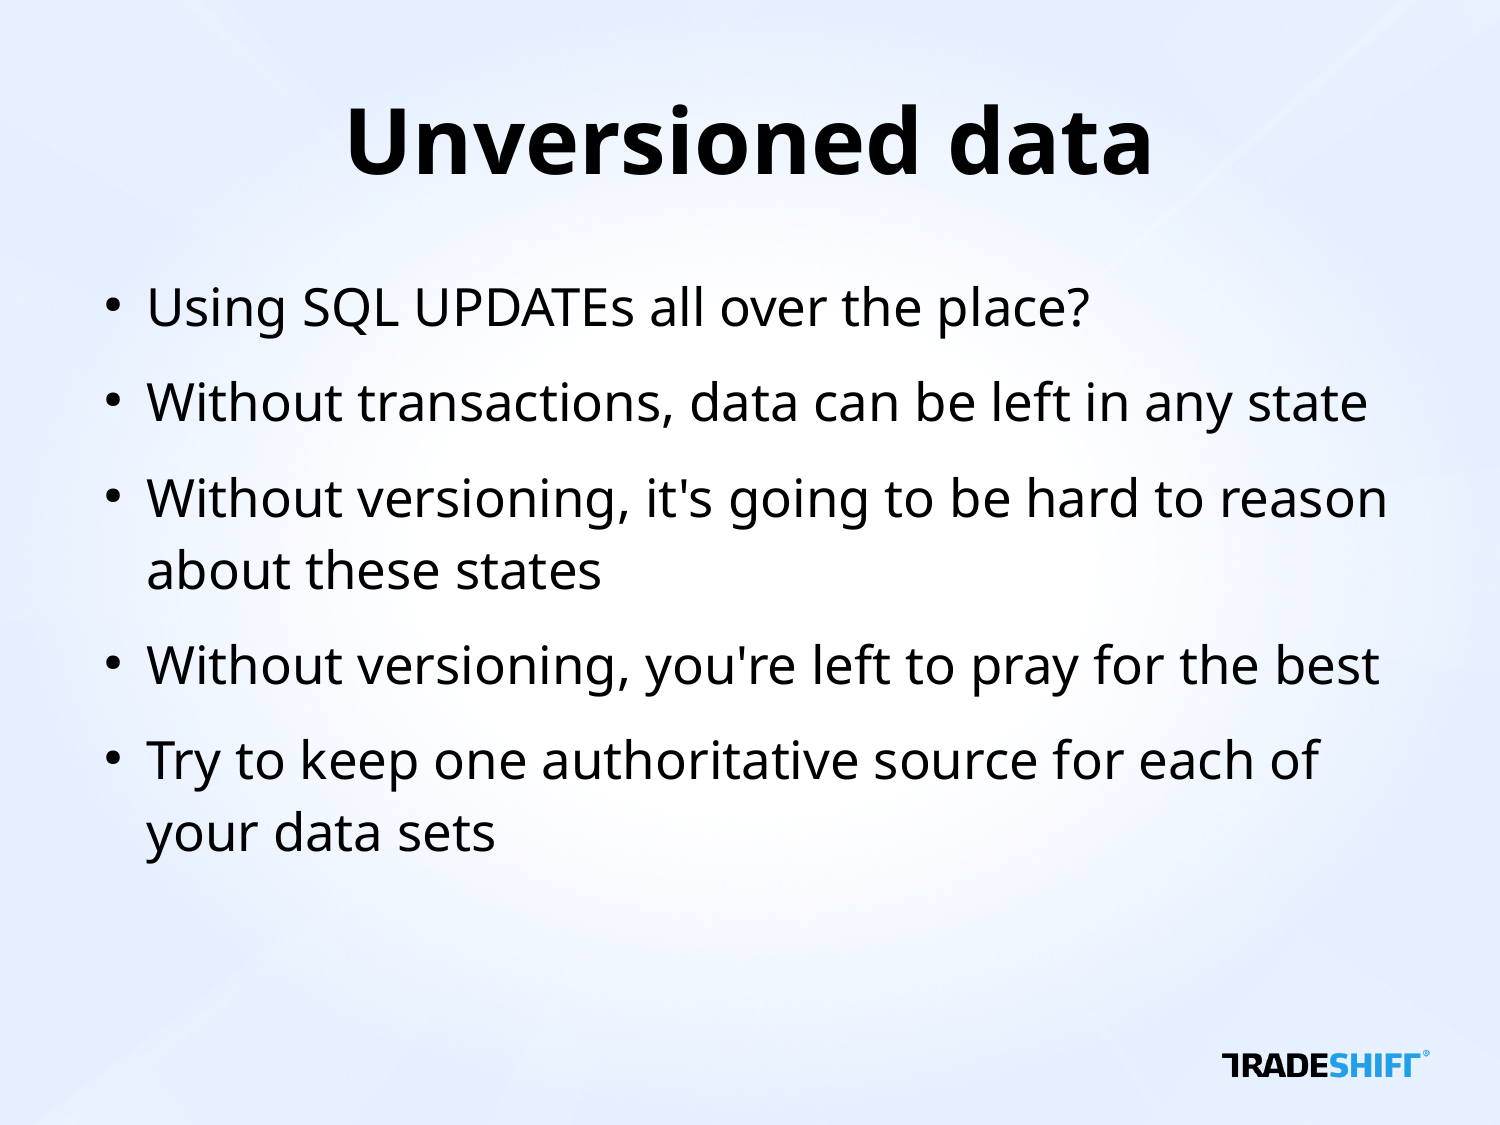

# Unversioned data
Using SQL UPDATEs all over the place?
Without transactions, data can be left in any state
Without versioning, it's going to be hard to reason about these states
Without versioning, you're left to pray for the best
Try to keep one authoritative source for each of your data sets